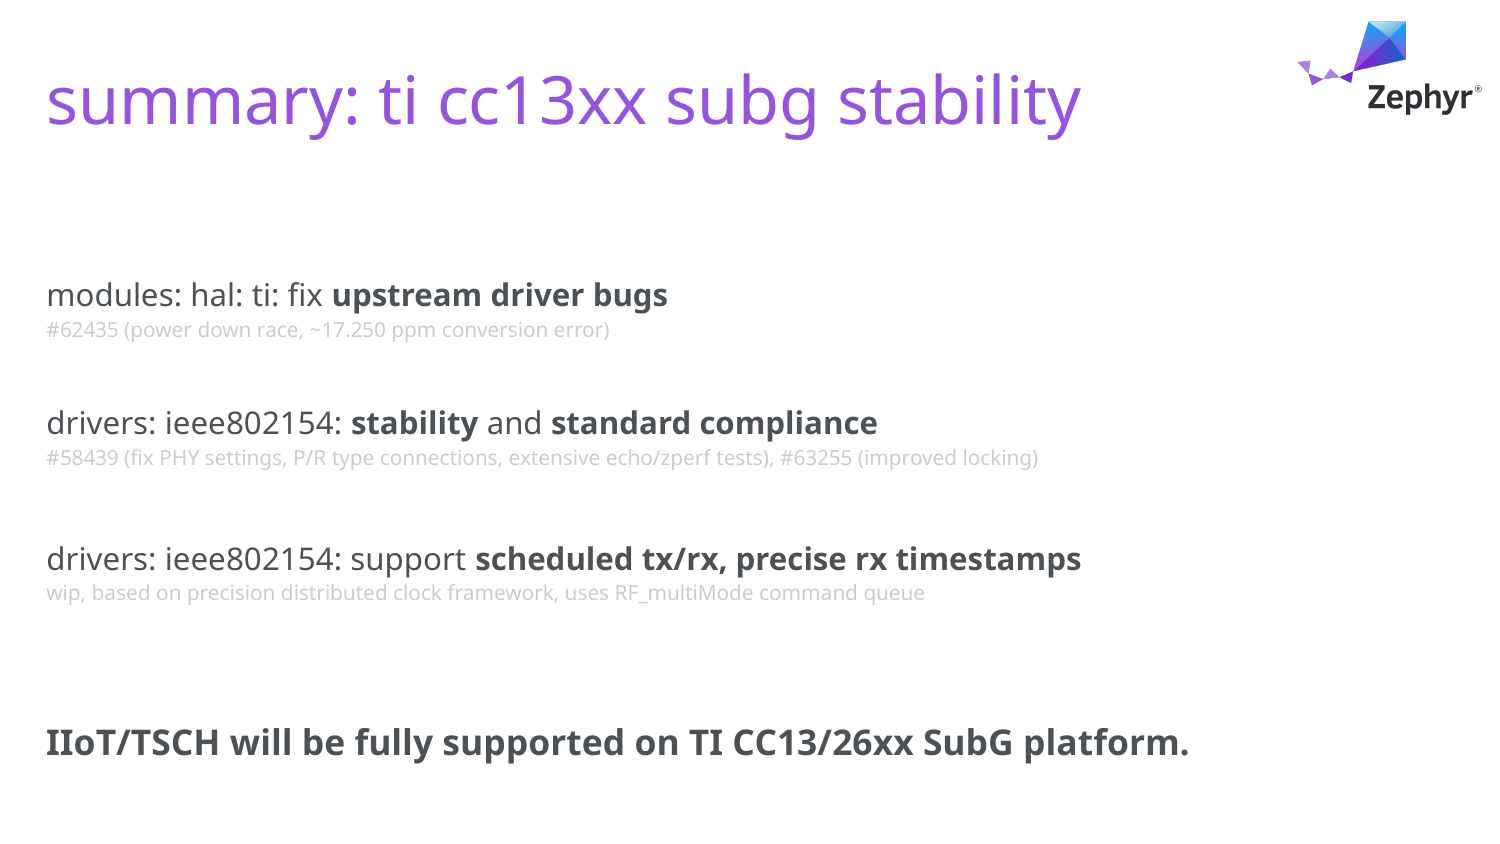

# summary: ti cc13xx subg stability
modules: hal: ti: fix upstream driver bugs
#62435 (power down race, ~17.250 ppm conversion error)
drivers: ieee802154: stability and standard compliance
#58439 (fix PHY settings, P/R type connections, extensive echo/zperf tests), #63255 (improved locking)
drivers: ieee802154: support scheduled tx/rx, precise rx timestamps
wip, based on precision distributed clock framework, uses RF_multiMode command queue
IIoT/TSCH will be fully supported on TI CC13/26xx SubG platform.